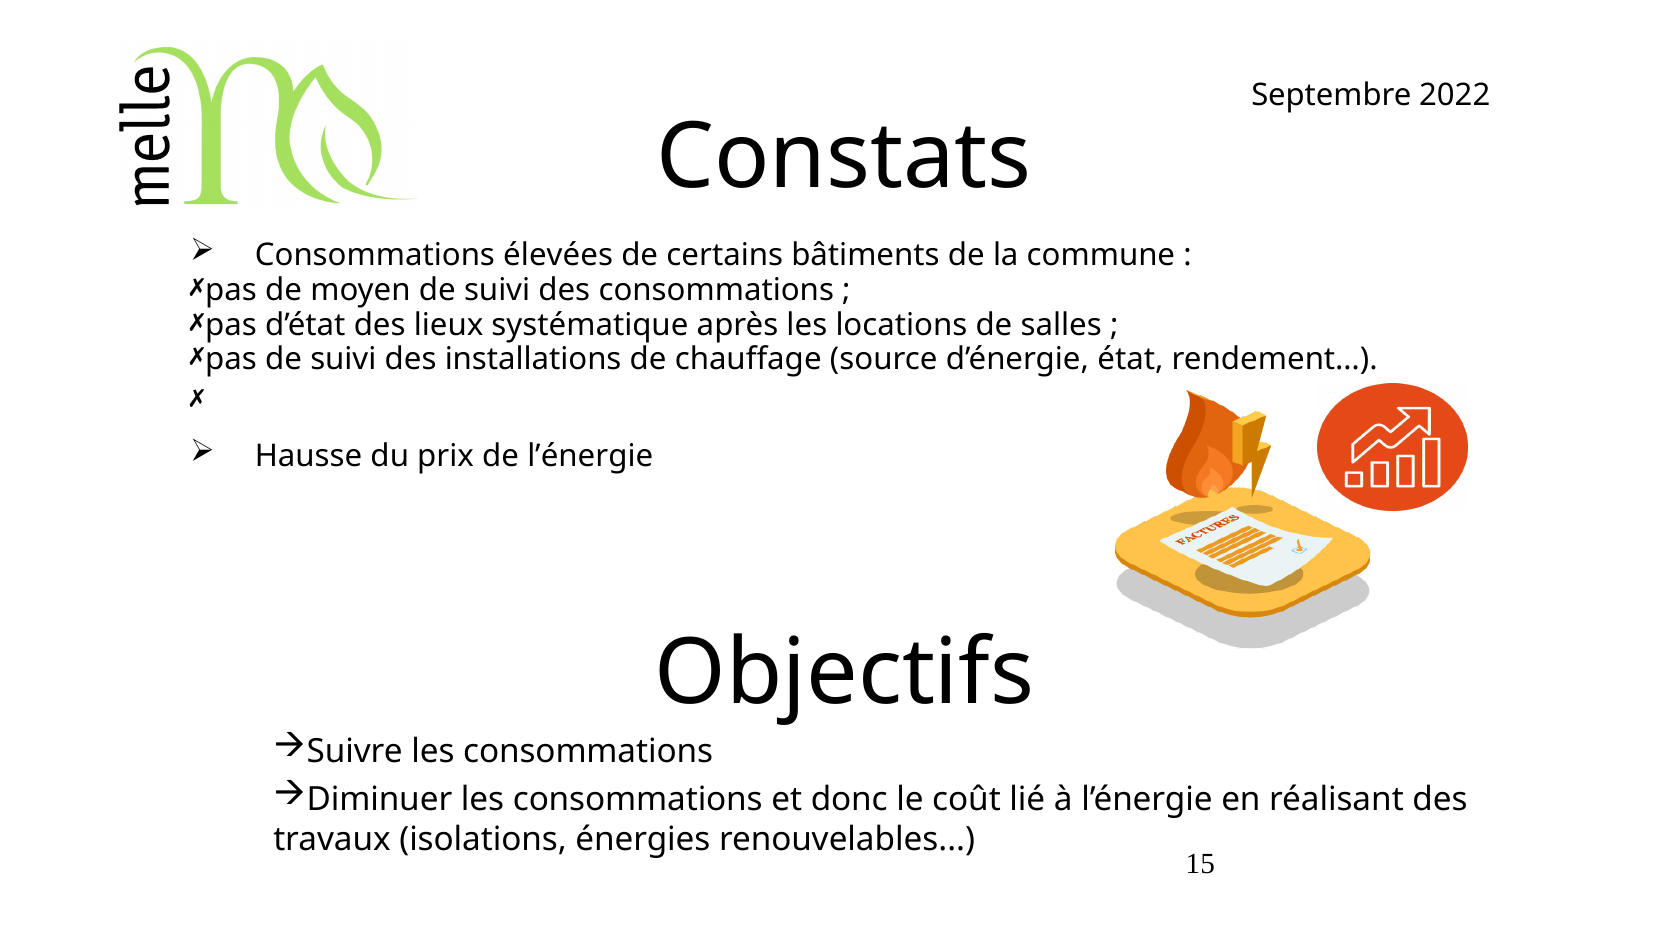

Septembre 2022
# Constats
 Consommations élevées de certains bâtiments de la commune :
pas de moyen de suivi des consommations ;
pas d’état des lieux systématique après les locations de salles ;
pas de suivi des installations de chauffage (source d’énergie, état, rendement…).
 Hausse du prix de l’énergie
Objectifs
Suivre les consommations
Diminuer les consommations et donc le coût lié à l’énergie en réalisant des travaux (isolations, énergies renouvelables...)